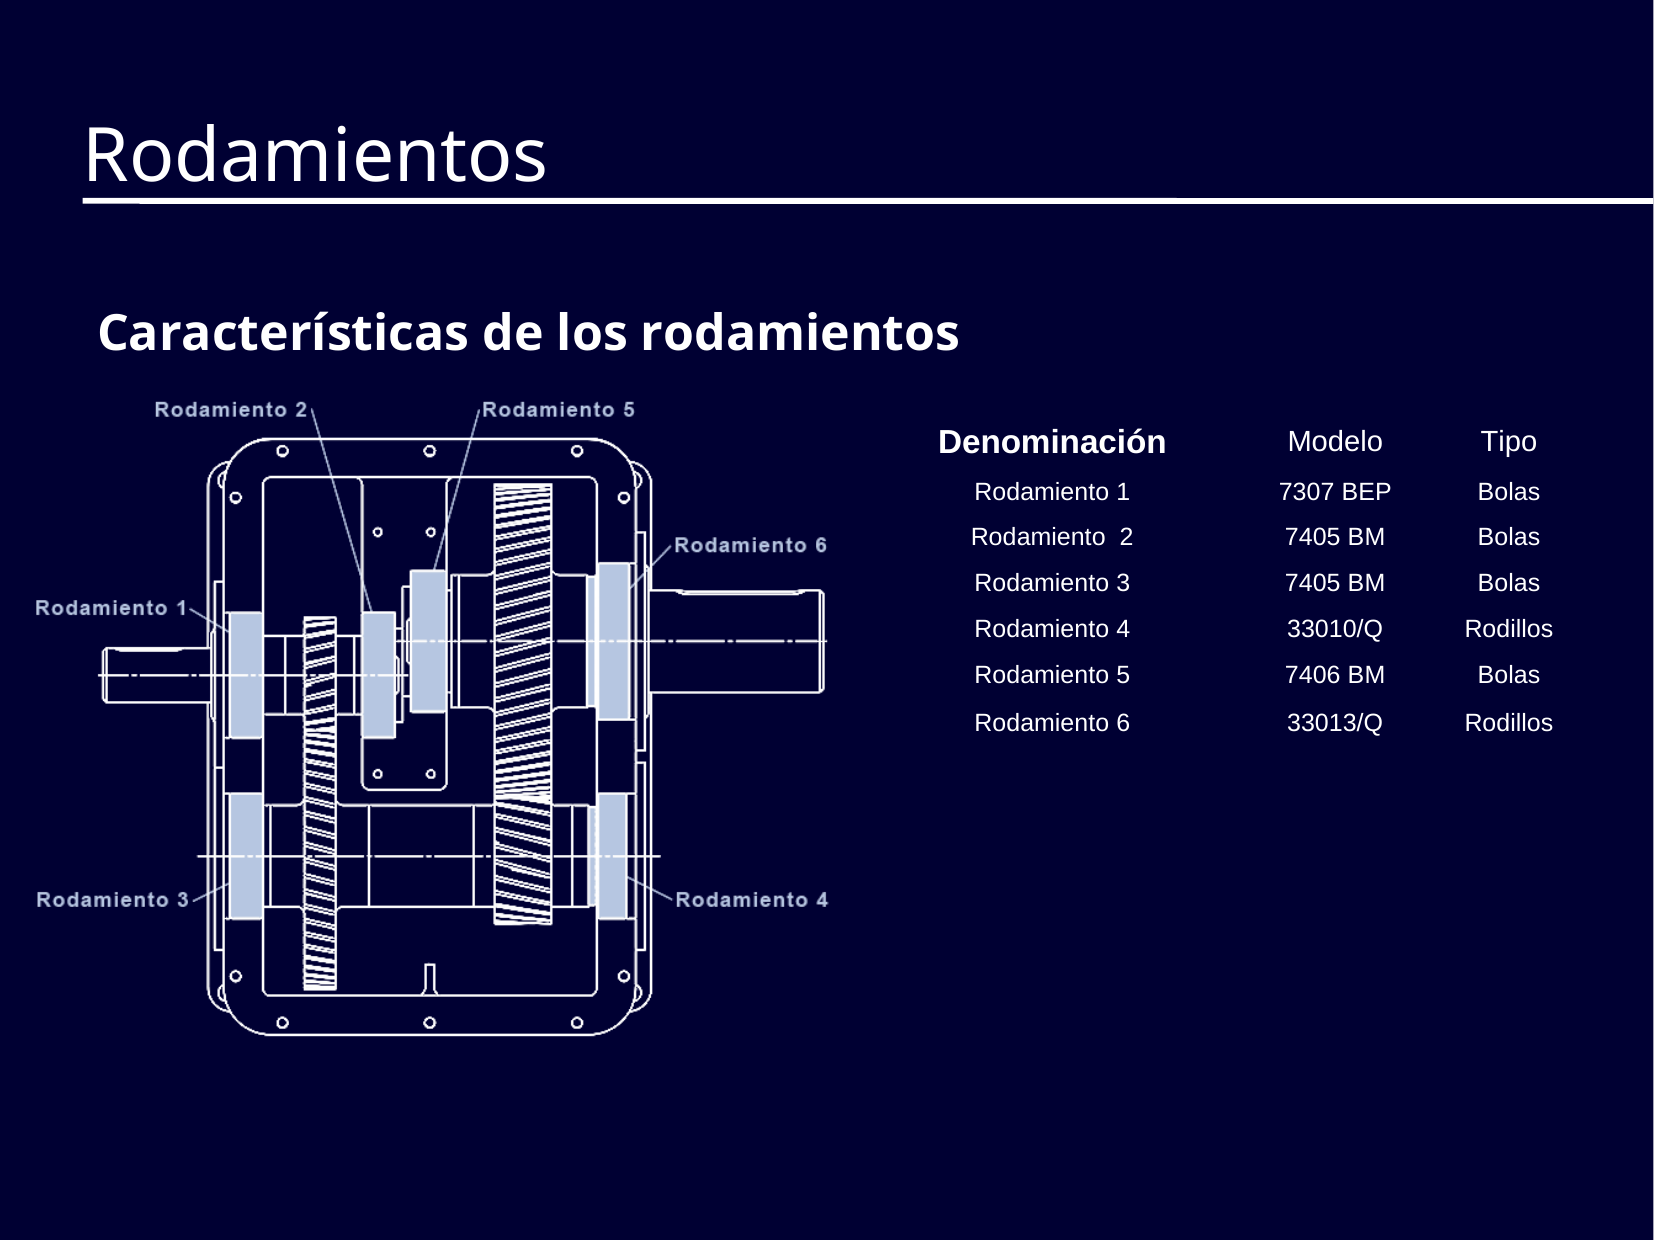

# Rodamientos
Características de los rodamientos
| Denominación | Modelo | Tipo |
| --- | --- | --- |
| Rodamiento 1 | 7307 BEP | Bolas |
| Rodamiento 2 | 7405 BM | Bolas |
| Rodamiento 3 | 7405 BM | Bolas |
| Rodamiento 4 | 33010/Q | Rodillos |
| Rodamiento 5 | 7406 BM | Bolas |
| Rodamiento 6 | 33013/Q | Rodillos |